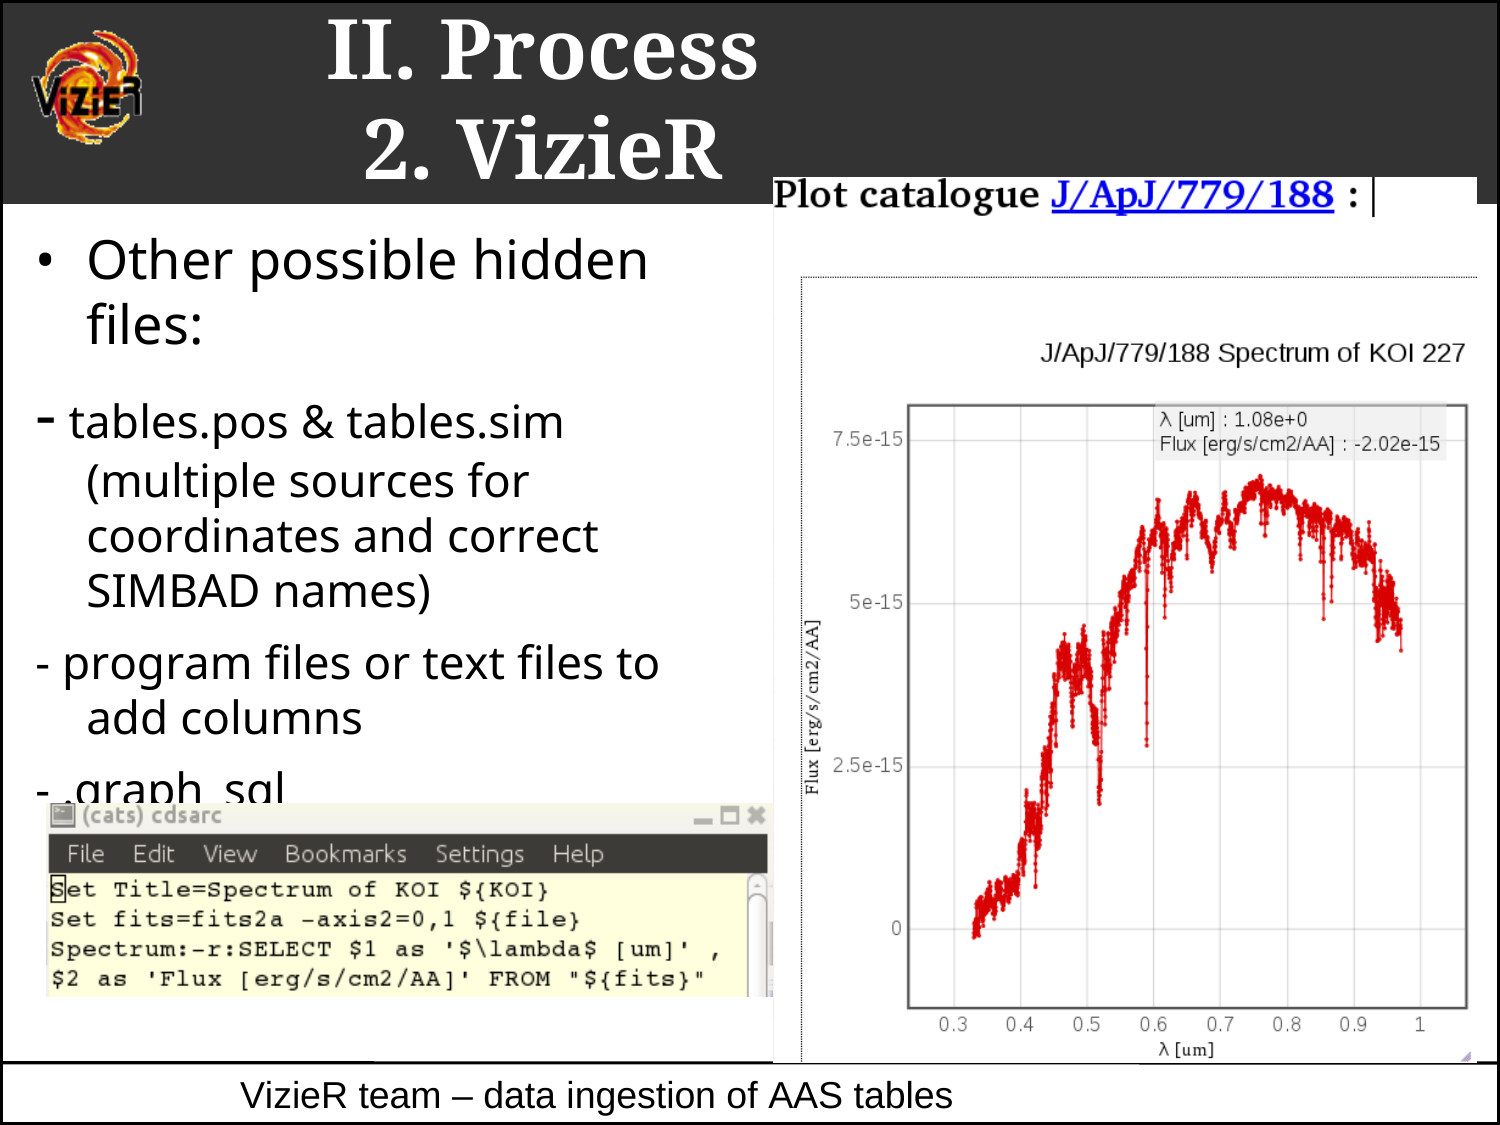

# II. Process 2. VizieR
Other possible hidden files:
- tables.pos & tables.sim (multiple sources for coordinates and correct SIMBAD names)‏
- program files or text files to add columns
- .graph_sql